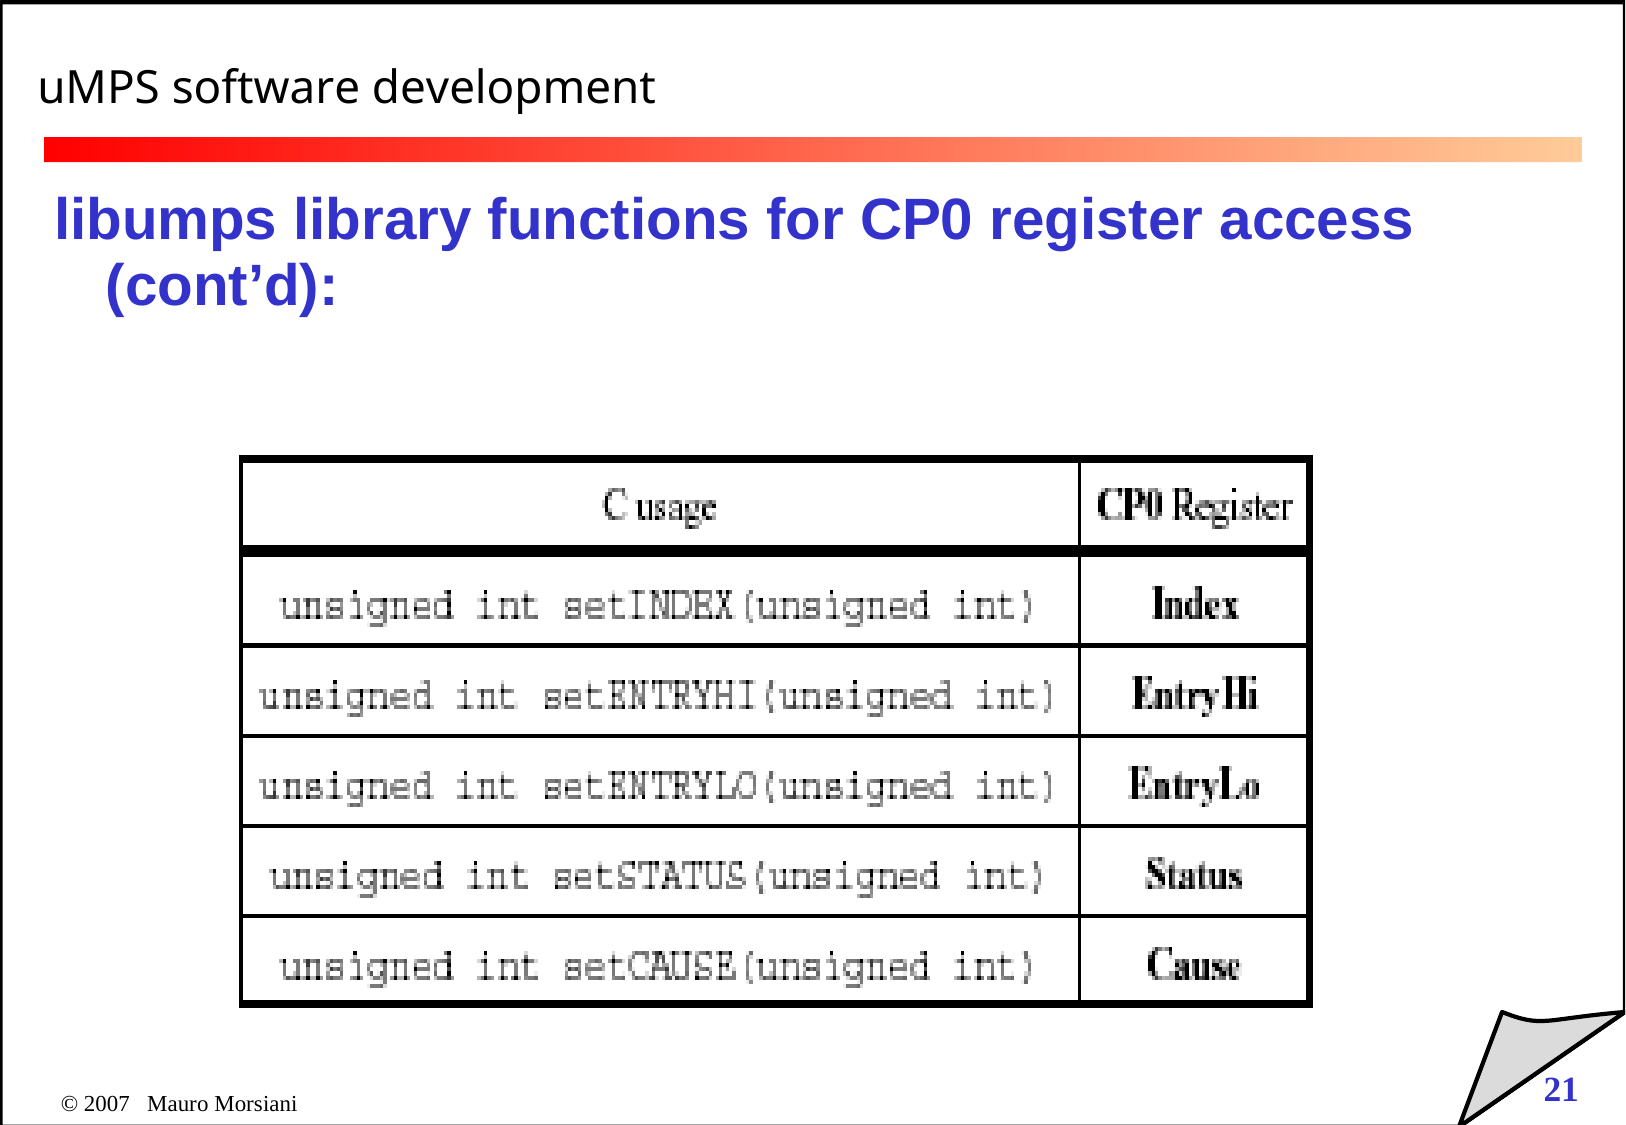

# uMPS software development
libumps library functions for CP0 register access (cont’d):